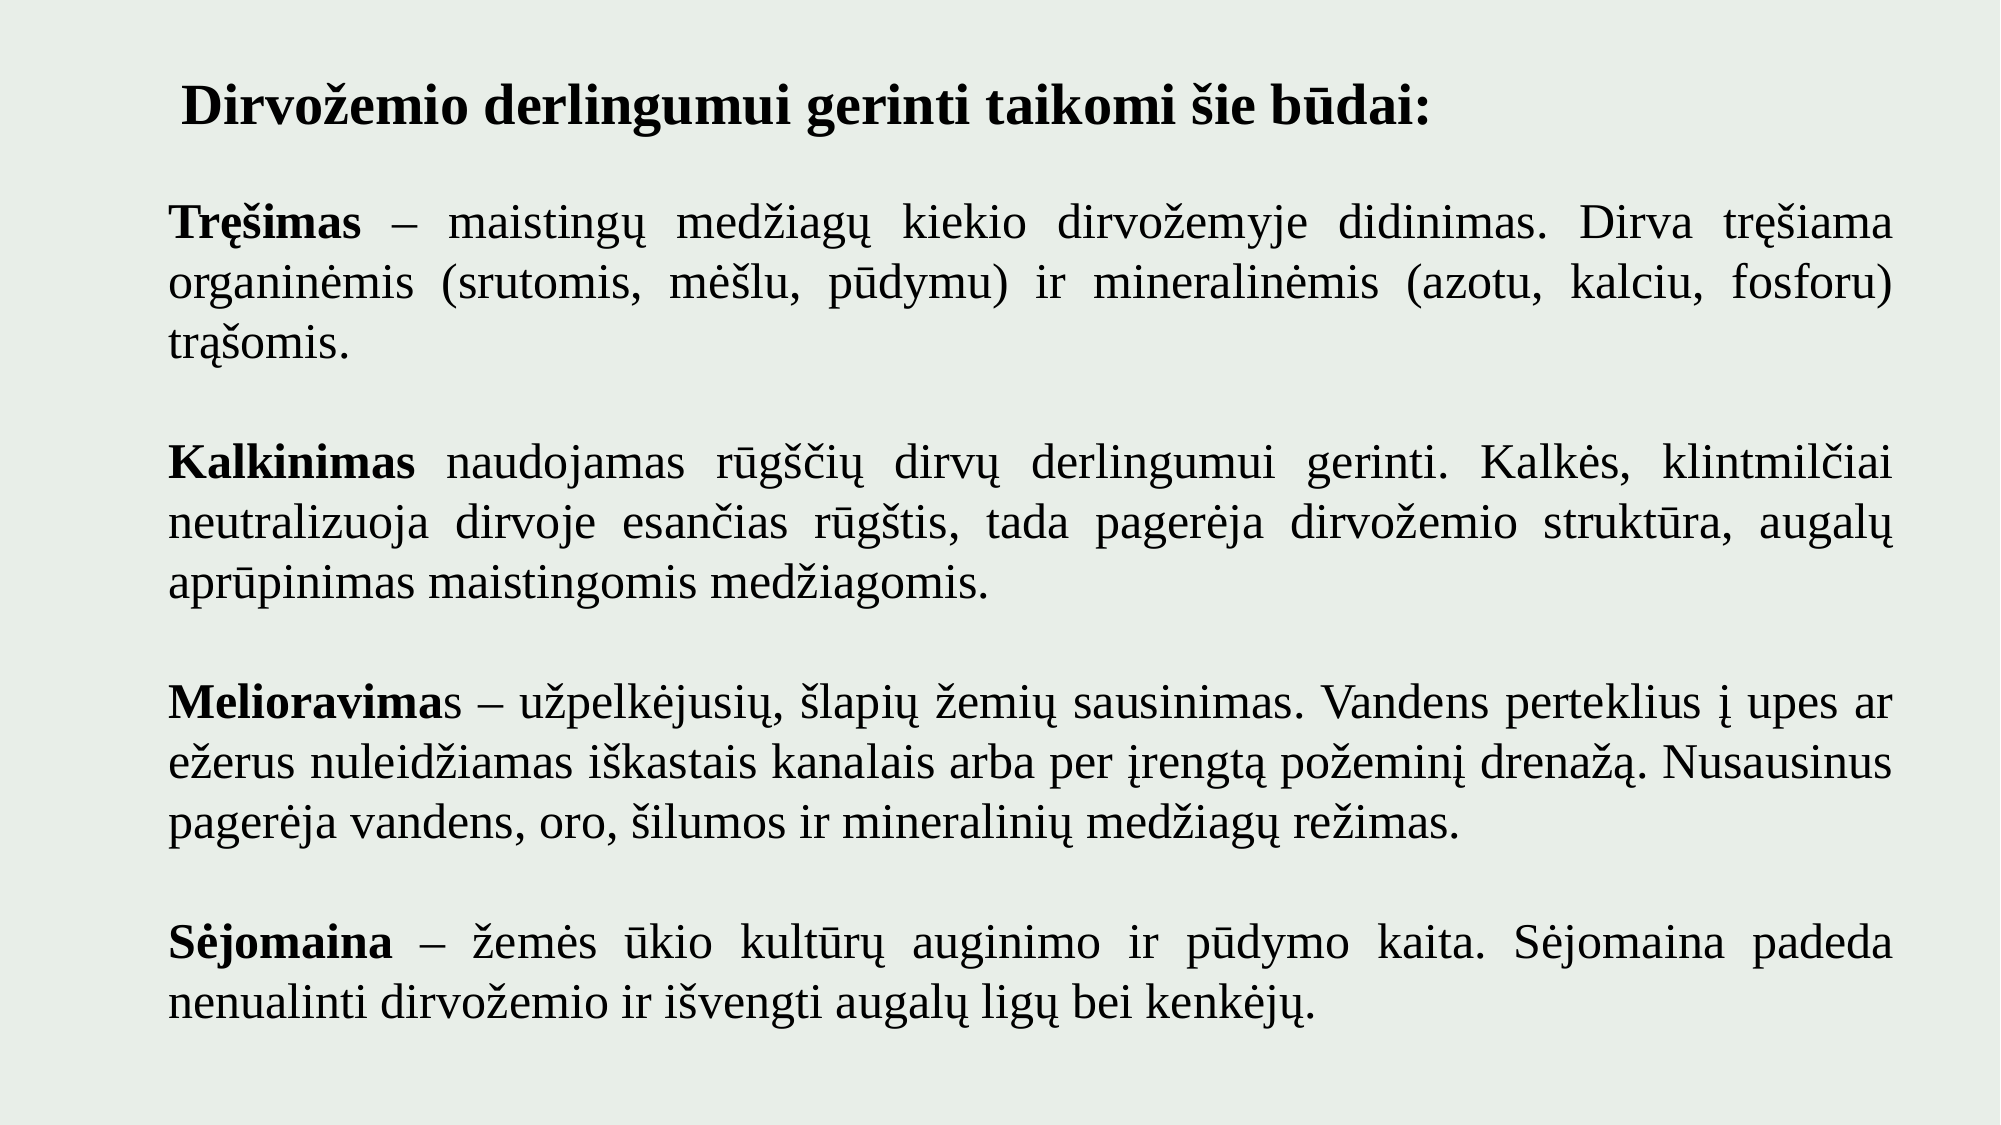

Dirvožemio derlingumui gerinti taikomi šie būdai:
Tręšimas – maistingų medžiagų kiekio dirvožemyje didinimas. Dirva tręšiama organinėmis (srutomis, mėšlu, pūdymu) ir mineralinėmis (azotu, kalciu, fosforu) trąšomis.
Kalkinimas naudojamas rūgščių dirvų derlingumui gerinti. Kalkės, klintmilčiai neutralizuoja dirvoje esančias rūgštis, tada pagerėja dirvožemio struktūra, augalų aprūpinimas maistingomis medžiagomis.
Melioravimas – užpelkėjusių, šlapių žemių sausinimas. Vandens perteklius į upes ar ežerus nuleidžiamas iškastais kanalais arba per įrengtą požeminį drenažą. Nusausinus pagerėja vandens, oro, šilumos ir mineralinių medžiagų režimas.
Sėjomaina – žemės ūkio kultūrų auginimo ir pūdymo kaita. Sėjomaina padeda nenualinti dirvožemio ir išvengti augalų ligų bei kenkėjų.